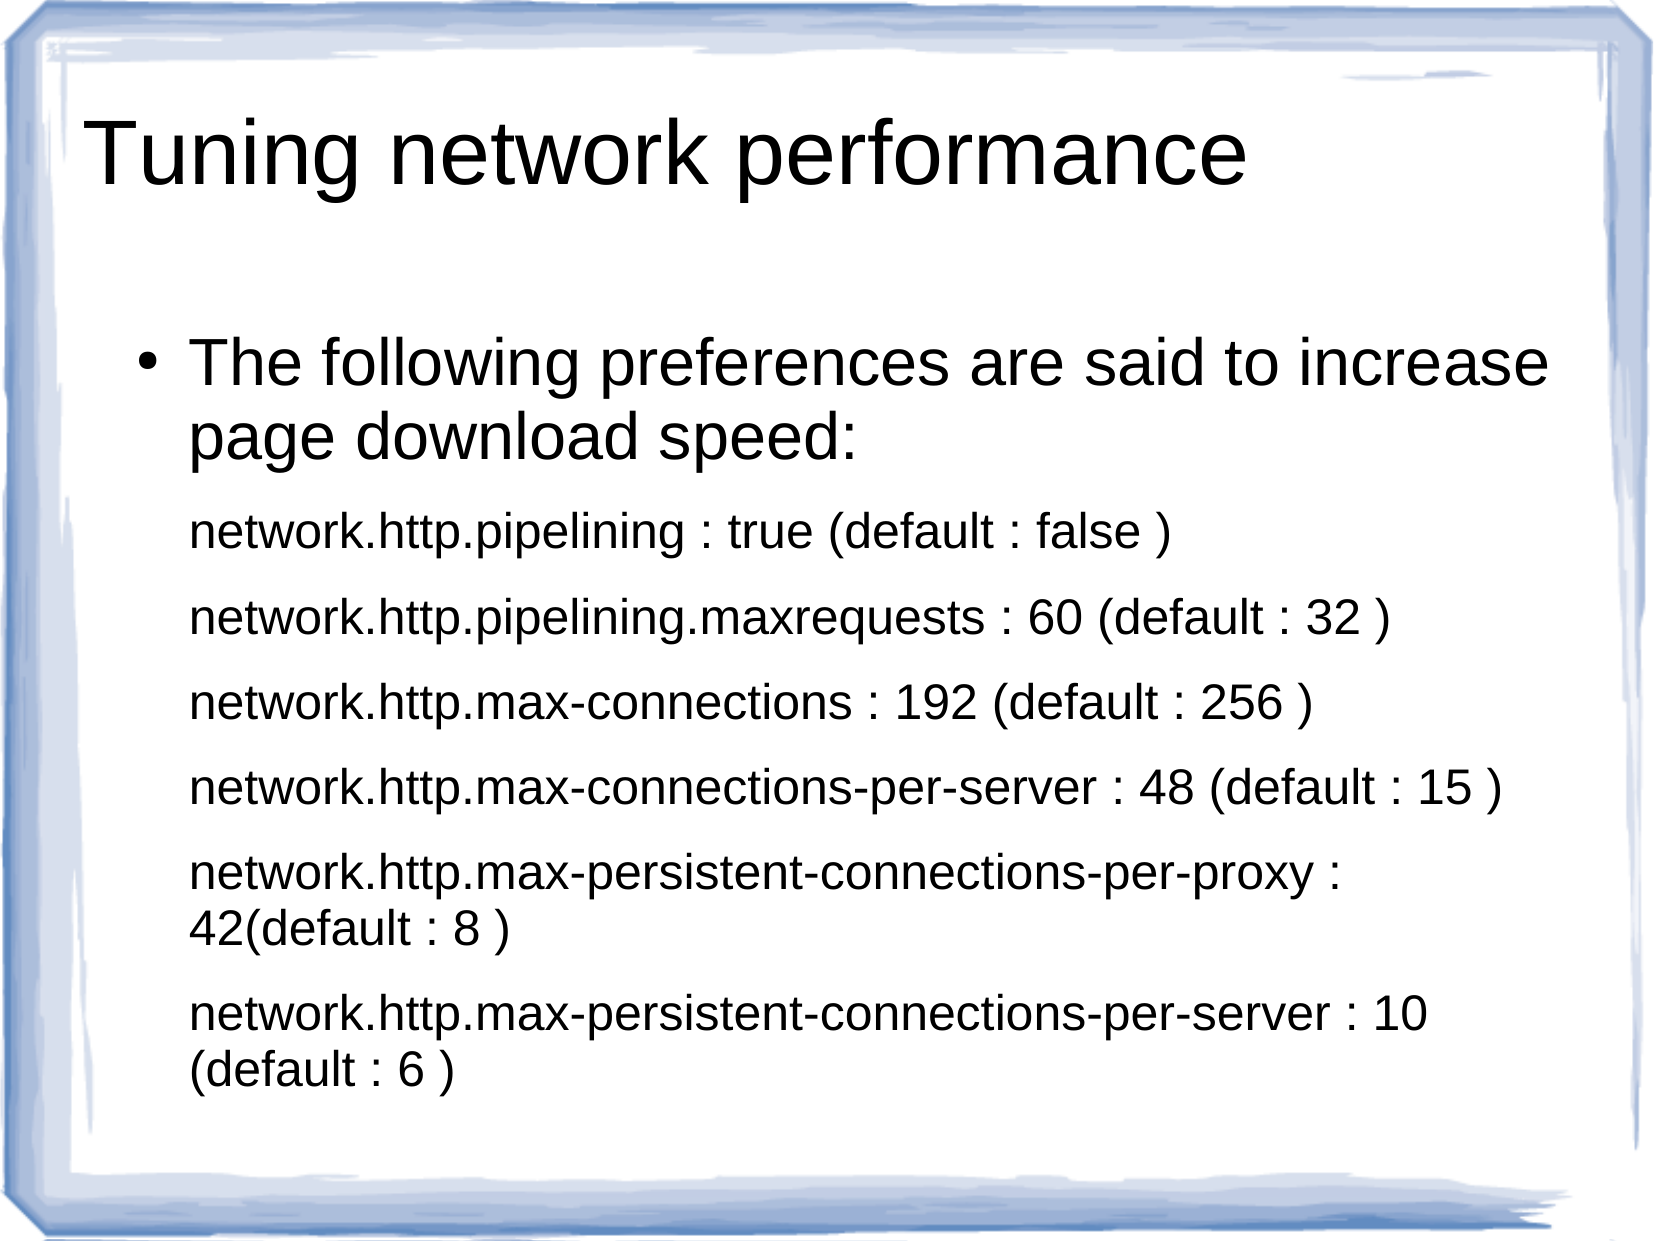

# Tuning network performance
The following preferences are said to increase page download speed:
network.http.pipelining : true (default : false )
network.http.pipelining.maxrequests : 60 (default : 32 )
network.http.max-connections : 192 (default : 256 )
network.http.max-connections-per-server : 48 (default : 15 )
network.http.max-persistent-connections-per-proxy : 42(default : 8 )
network.http.max-persistent-connections-per-server : 10 (default : 6 )